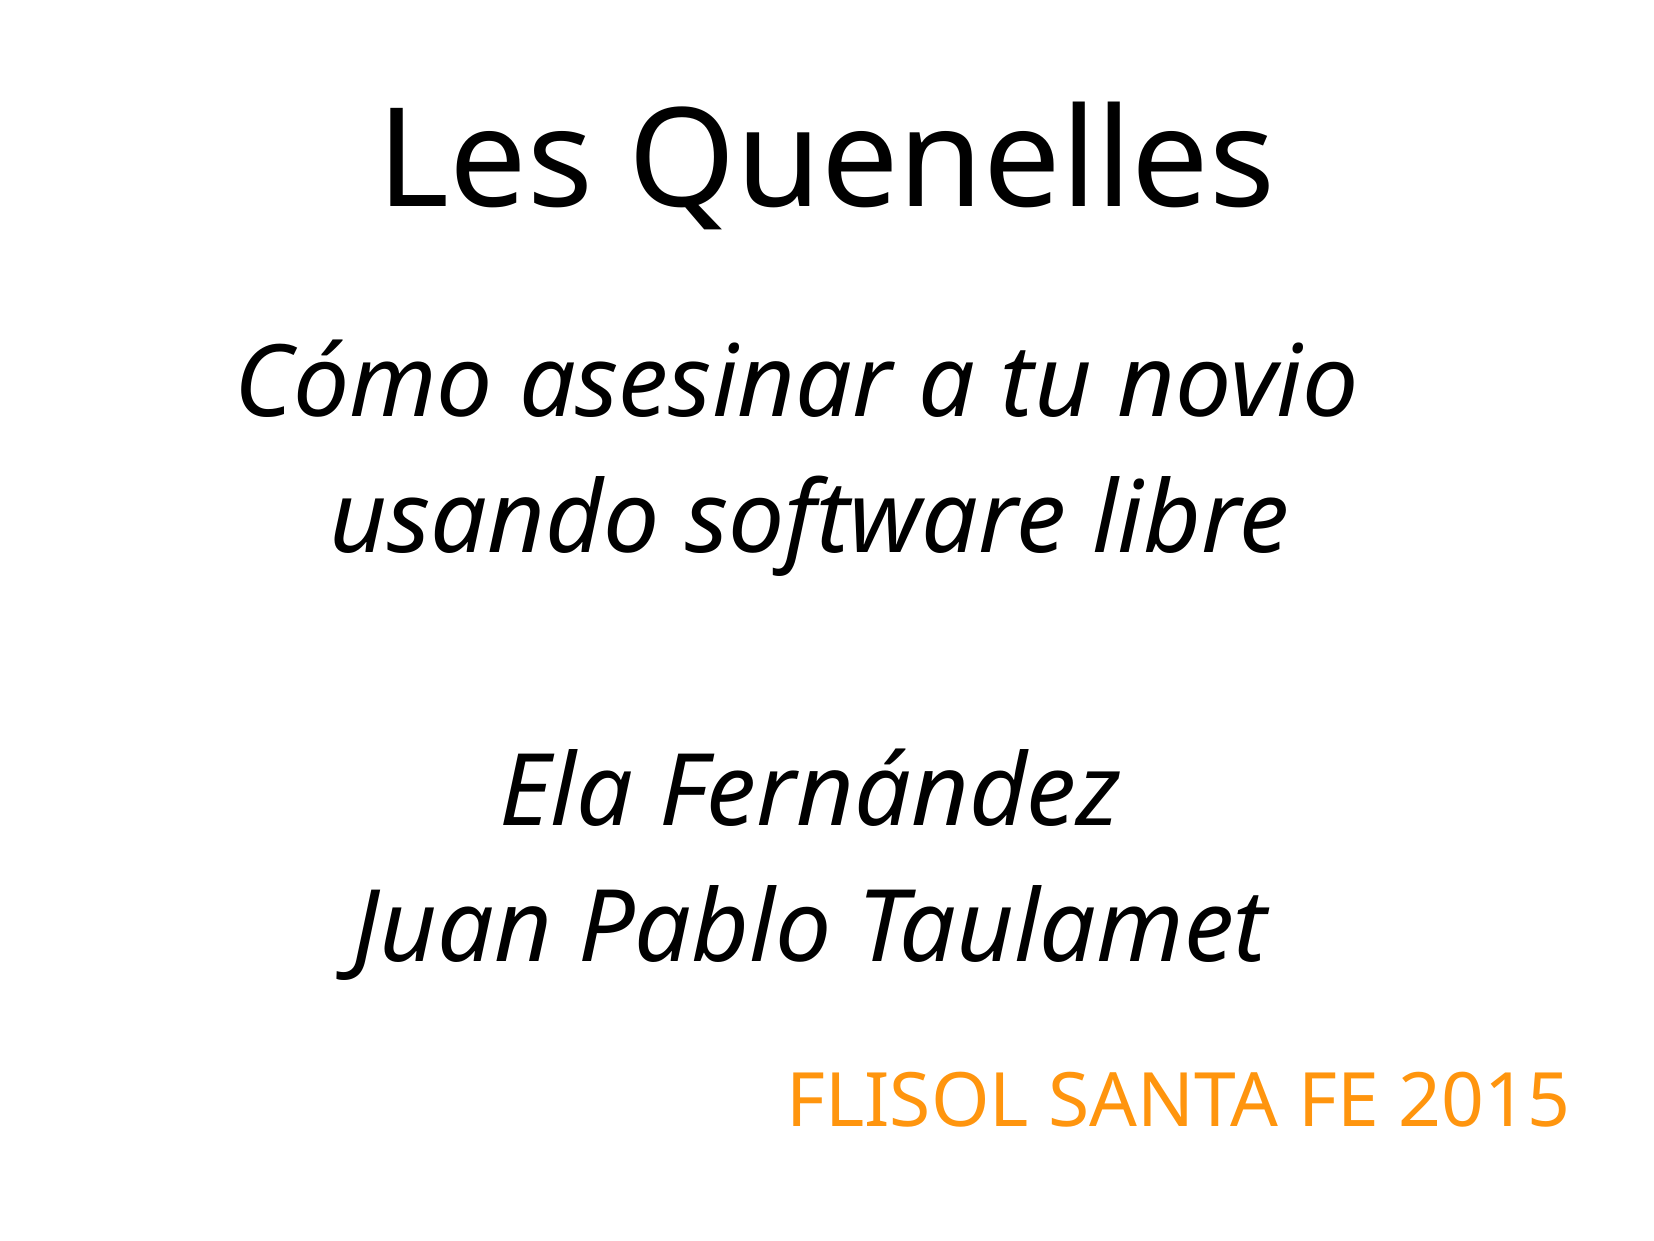

# Les Quenelles
Cómo asesinar a tu novio
usando software libre
Ela Fernández
Juan Pablo Taulamet
FLISOL SANTA FE 2015